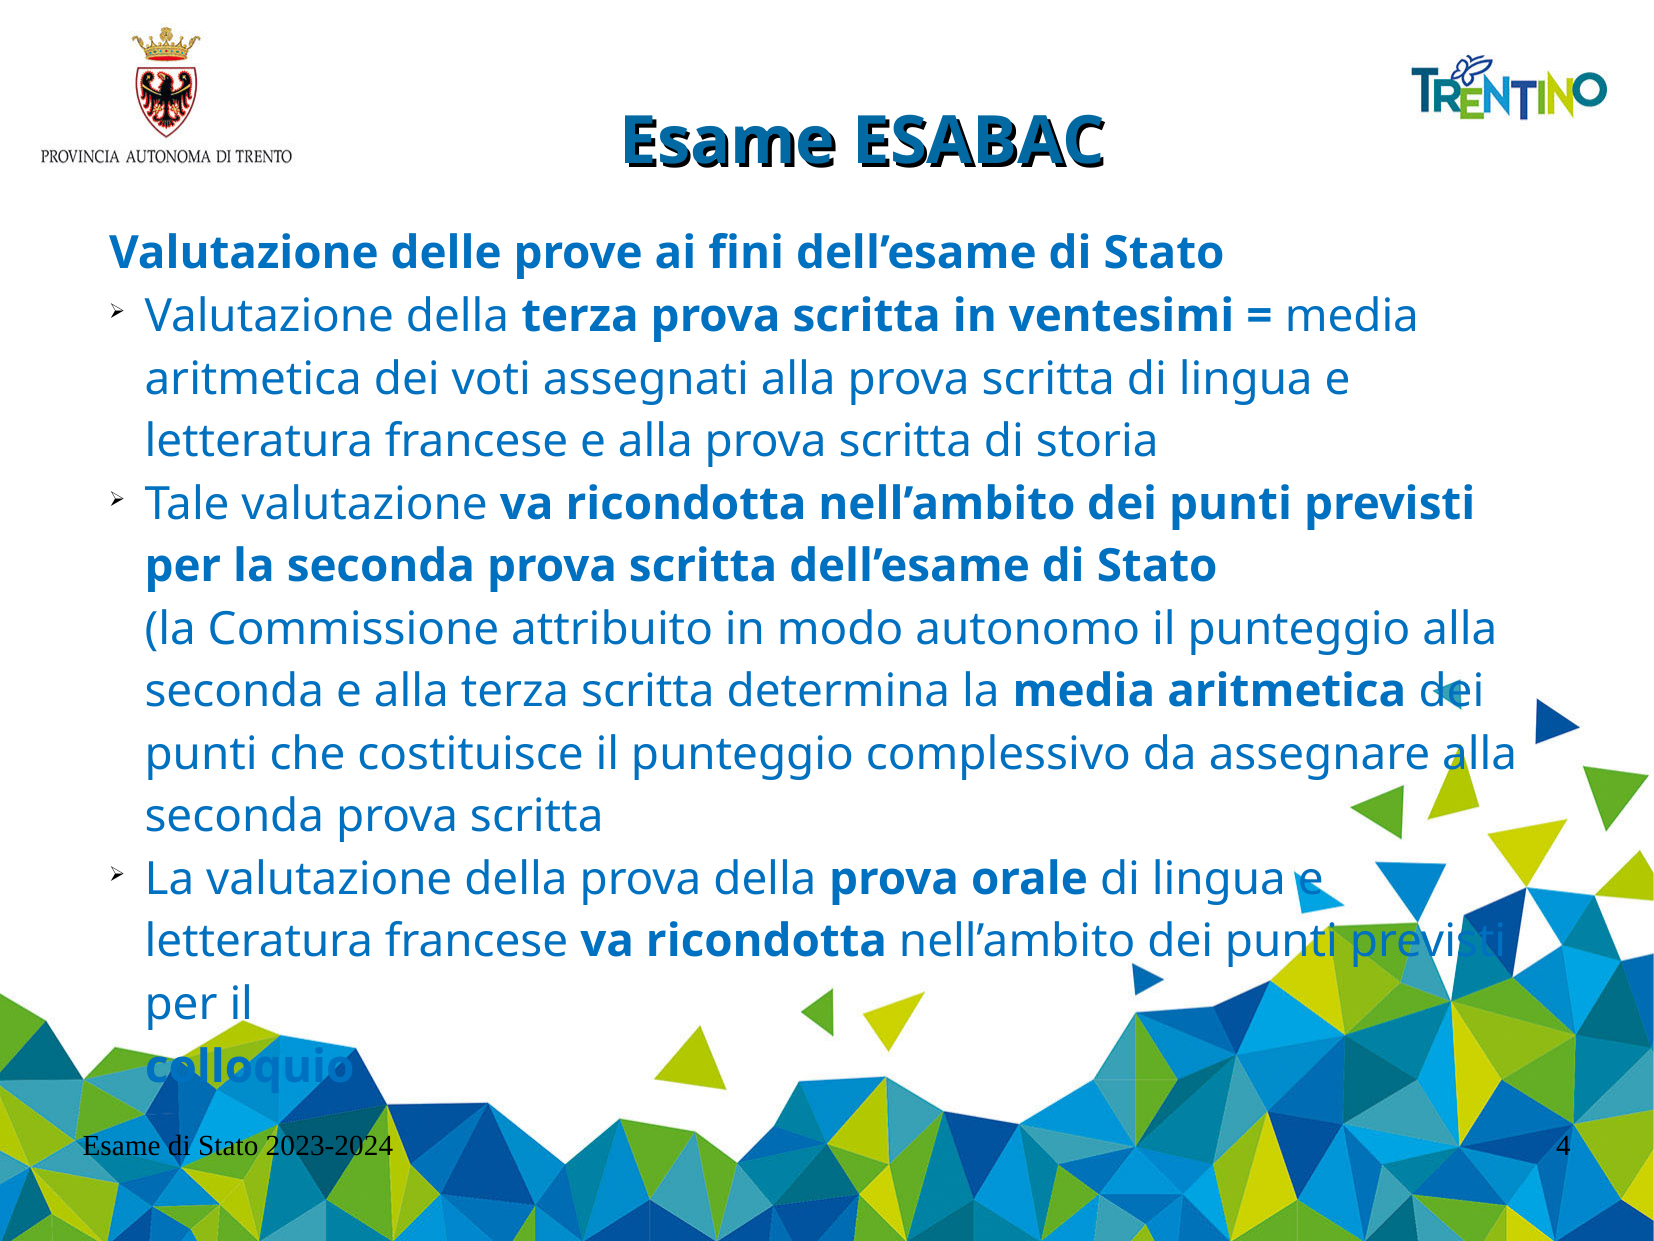

Esame ESABAC
Valutazione delle prove ai fini dell’esame di Stato
Valutazione della terza prova scritta in ventesimi = media aritmetica dei voti assegnati alla prova scritta di lingua e letteratura francese e alla prova scritta di storia
Tale valutazione va ricondotta nell’ambito dei punti previsti per la seconda prova scritta dell’esame di Stato
(la Commissione attribuito in modo autonomo il punteggio alla seconda e alla terza scritta determina la media aritmetica dei punti che costituisce il punteggio complessivo da assegnare alla seconda prova scritta
La valutazione della prova della prova orale di lingua e letteratura francese va ricondotta nell’ambito dei punti previsti per il
 colloquio
Esame di Stato 2023-2024
4